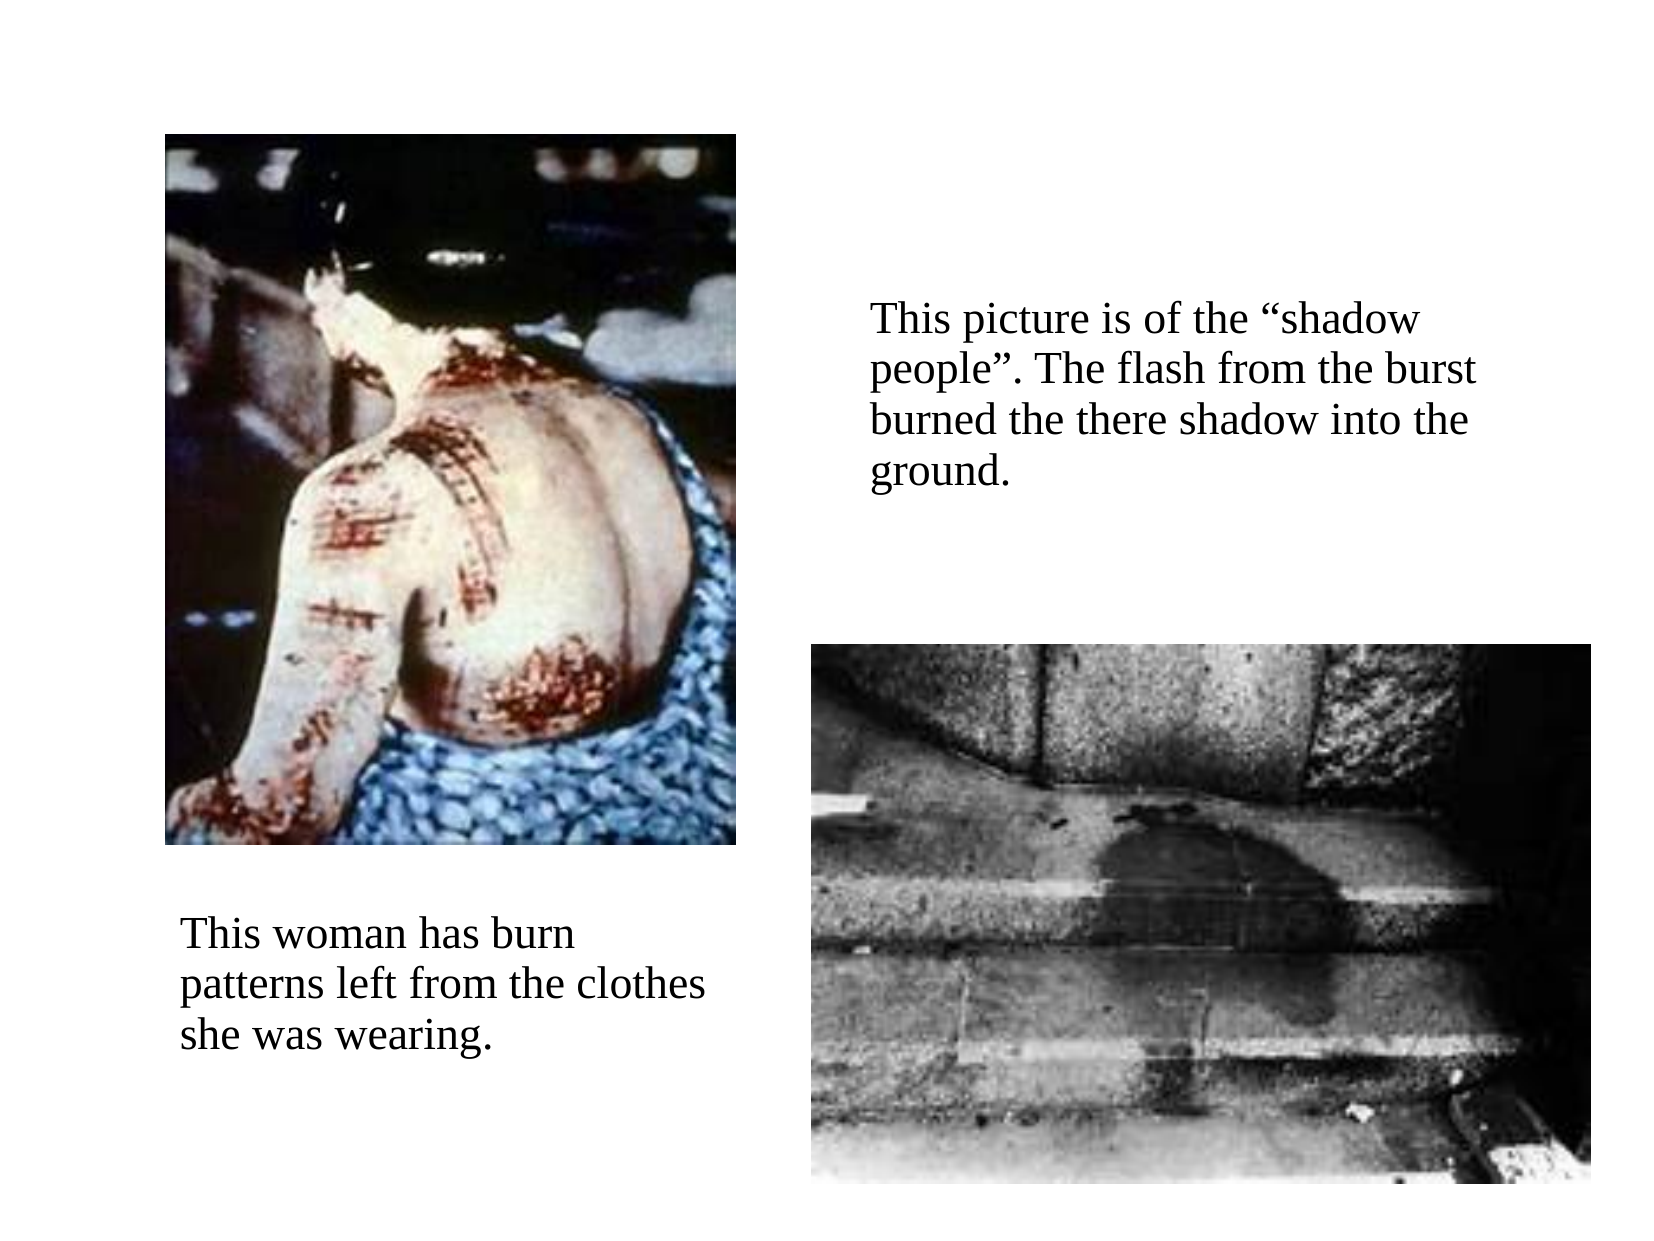

This picture is of the “shadow people”. The flash from the burst burned the there shadow into the ground.
This woman has burn patterns left from the clothes she was wearing.